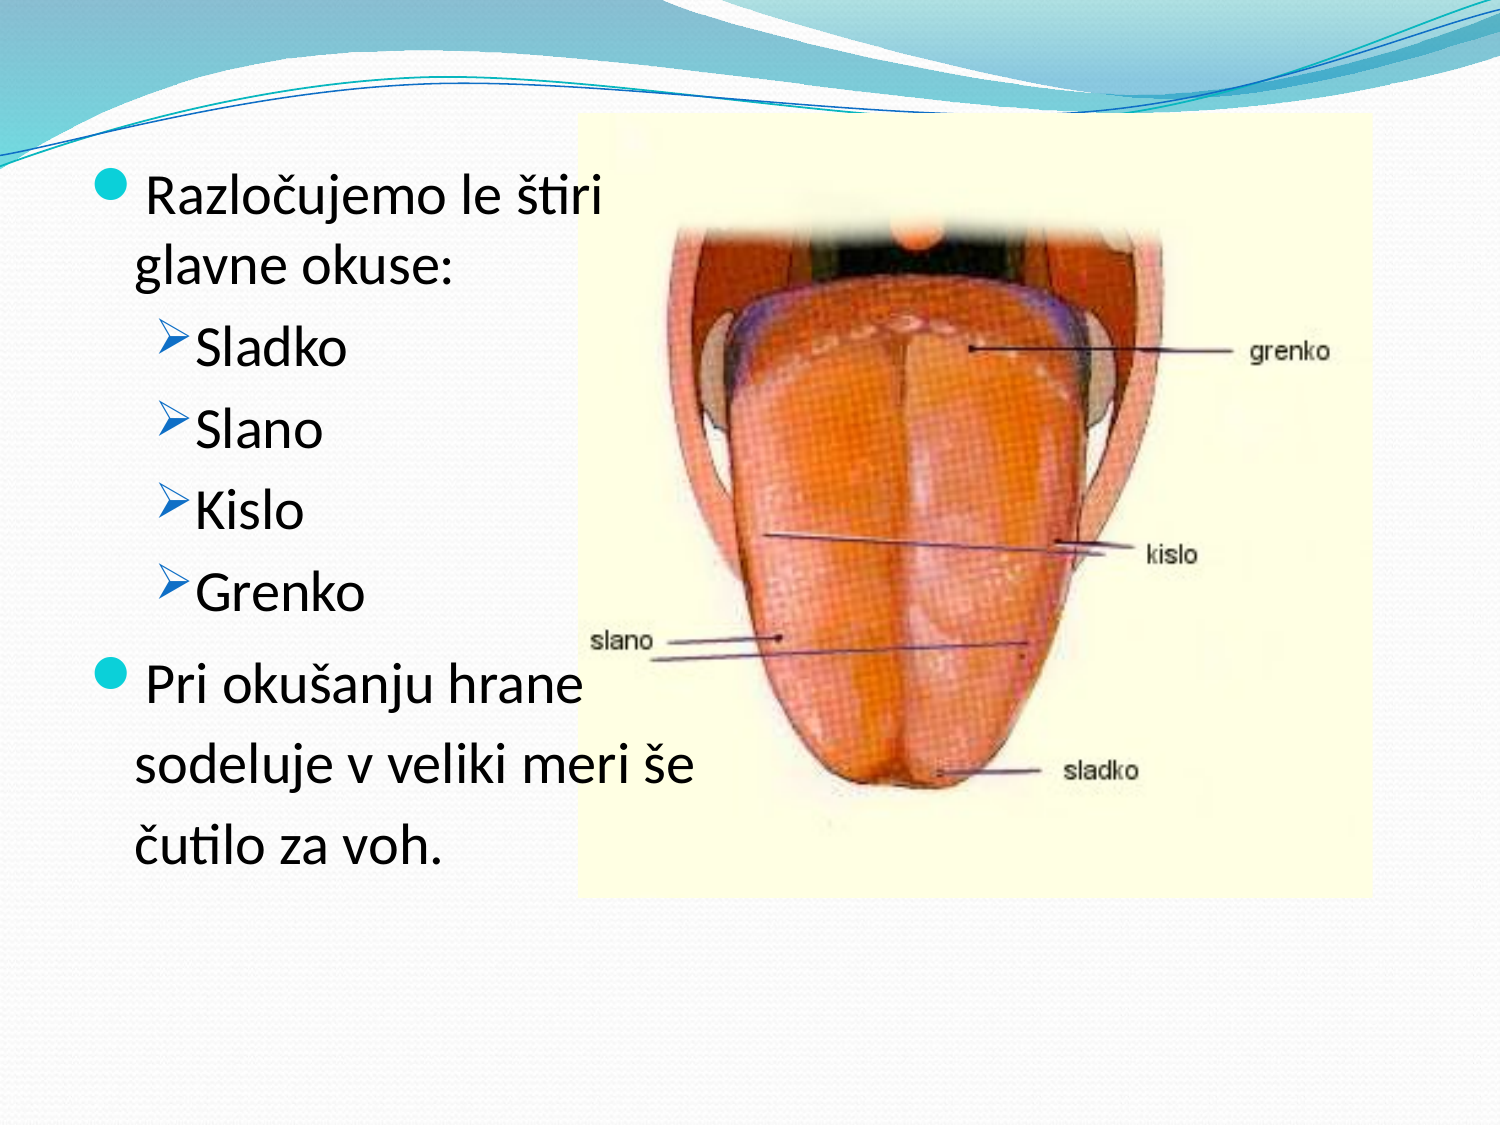

# Razločujemo le štiri glavne okuse:
Sladko
Slano
Kislo
Grenko
Pri okušanju hrane sodeluje v veliki meri še čutilo za voh.